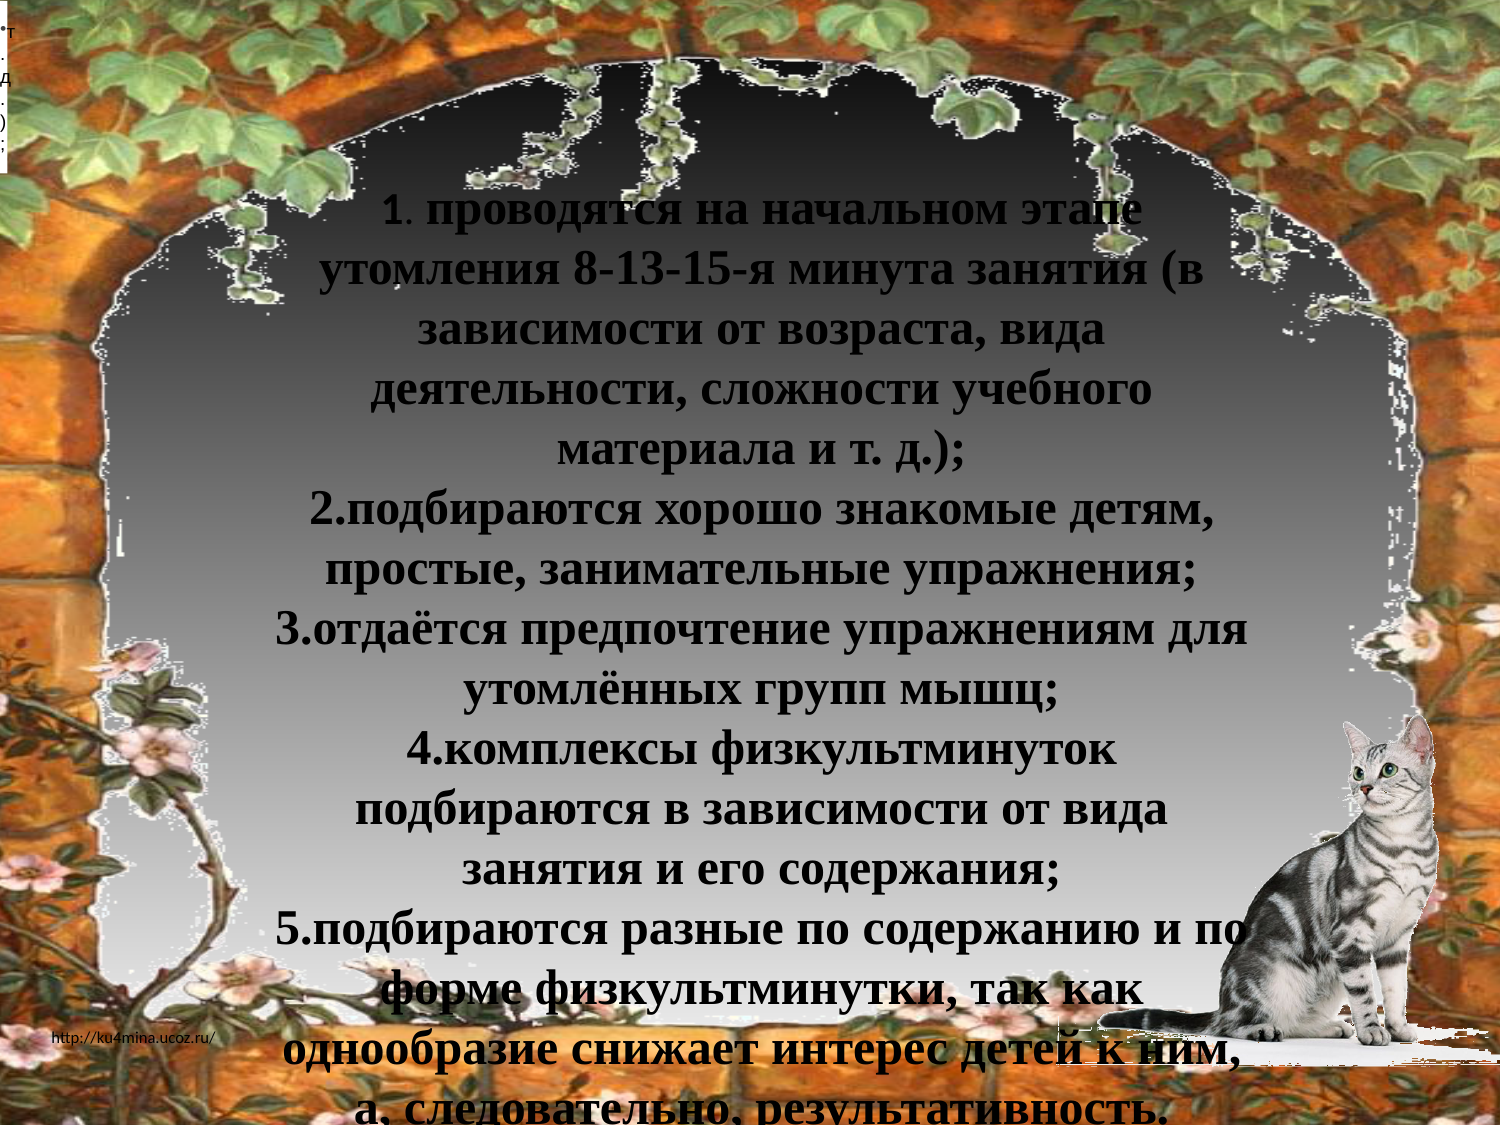

т. д.);
# 1. проводятся на начальном этапе утомления 8-13-15-я минута занятия (в зависимости от возраста, вида деятельности, сложности учебного материала и т. д.); 2.подбираются хорошо знакомые детям, простые, занимательные упражнения; 3.отдаётся предпочтение упражнениям для утомлённых групп мышц; 4.комплексы физкультминуток подбираются в зависимости от вида занятия и его содержания; 5.подбираются разные по содержанию и по форме физкультминутки, так как однообразие снижает интерес детей к ним, а, следовательно, результативность.